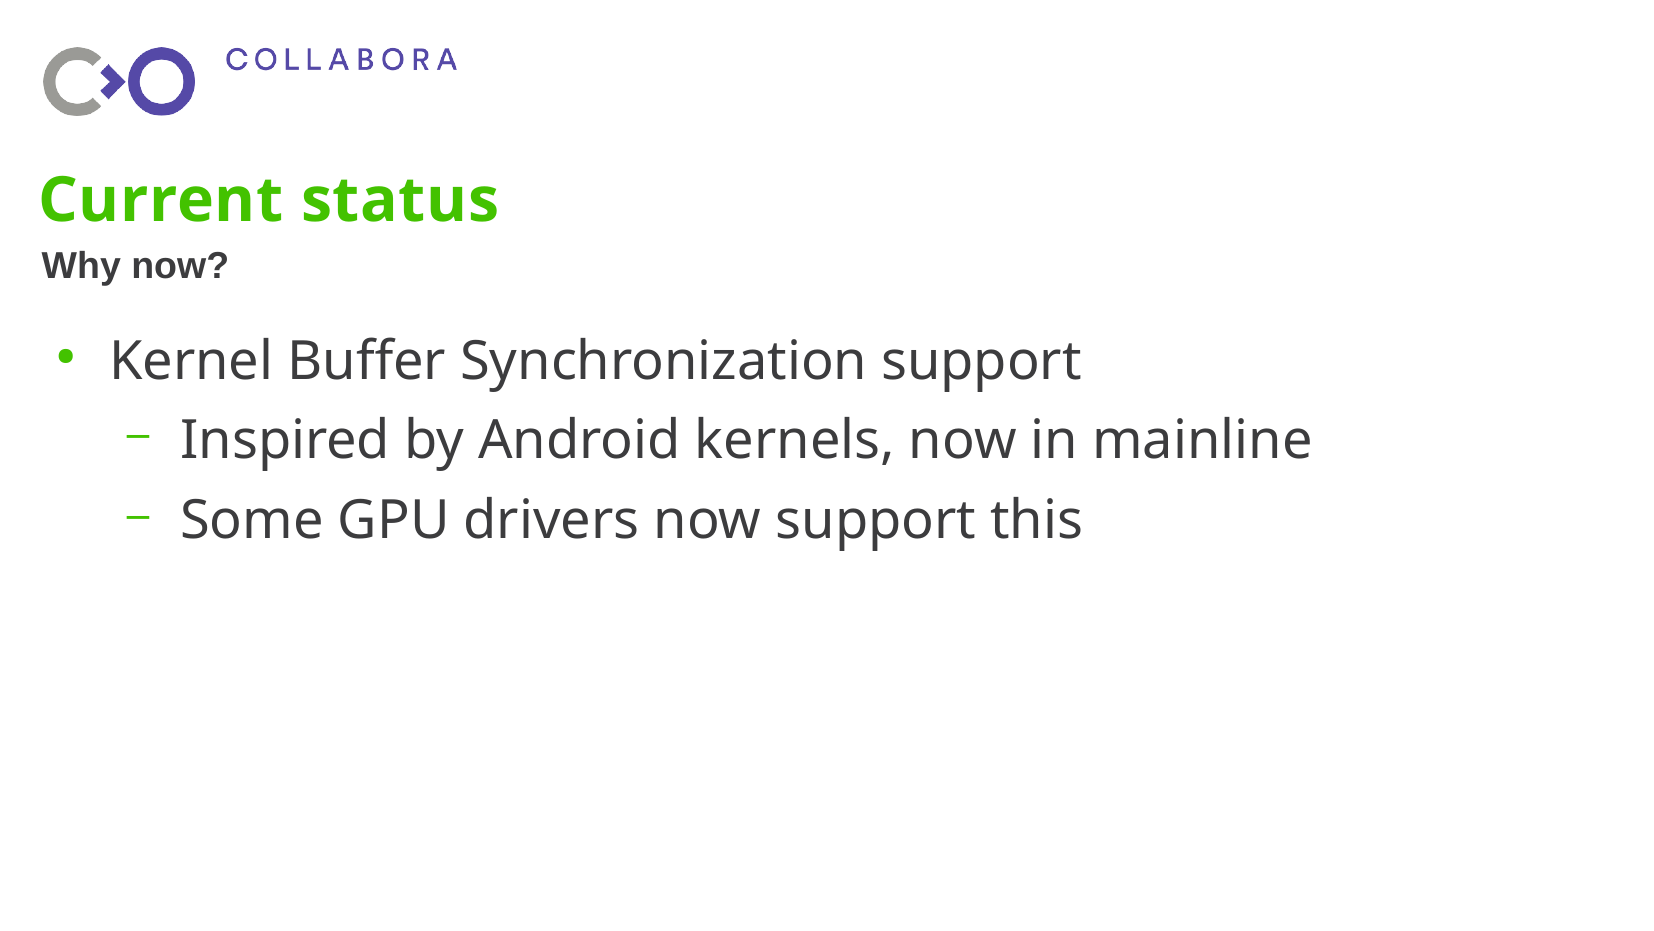

# Current status
Why now?
Kernel Buffer Synchronization support
Inspired by Android kernels, now in mainline
Some GPU drivers now support this